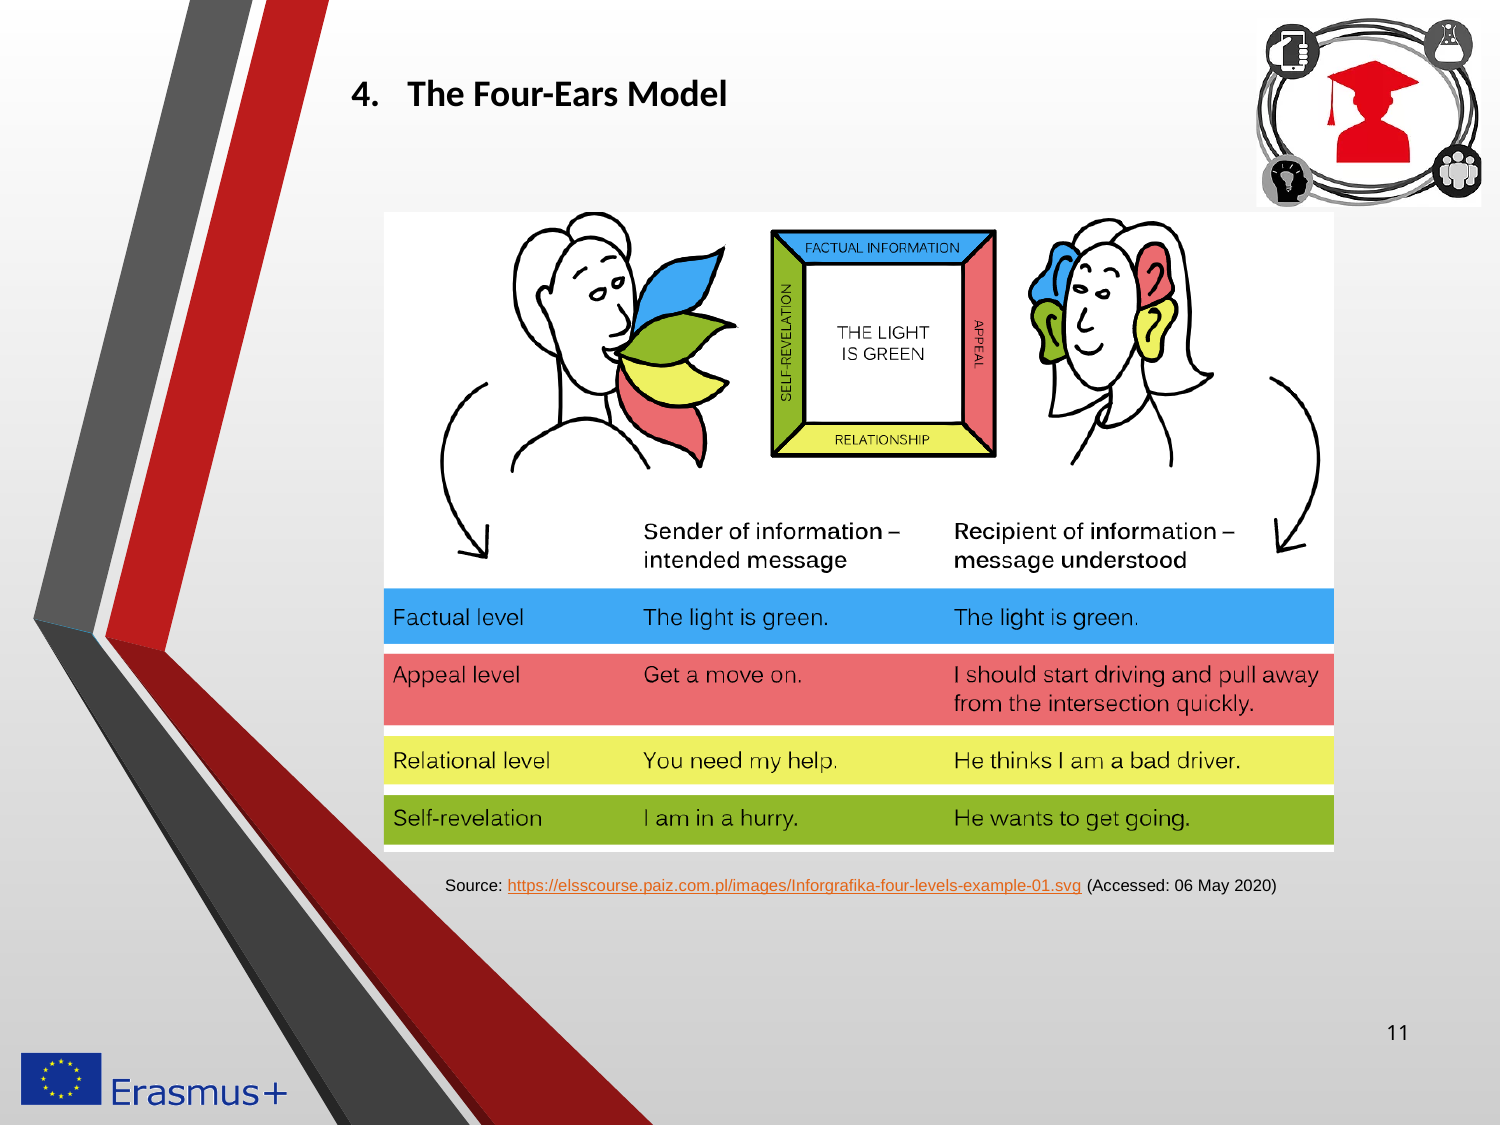

The Four-Ears Model
Source: https://elsscourse.paiz.com.pl/images/Inforgrafika-four-levels-example-01.svg (Accessed: 06 May 2020)